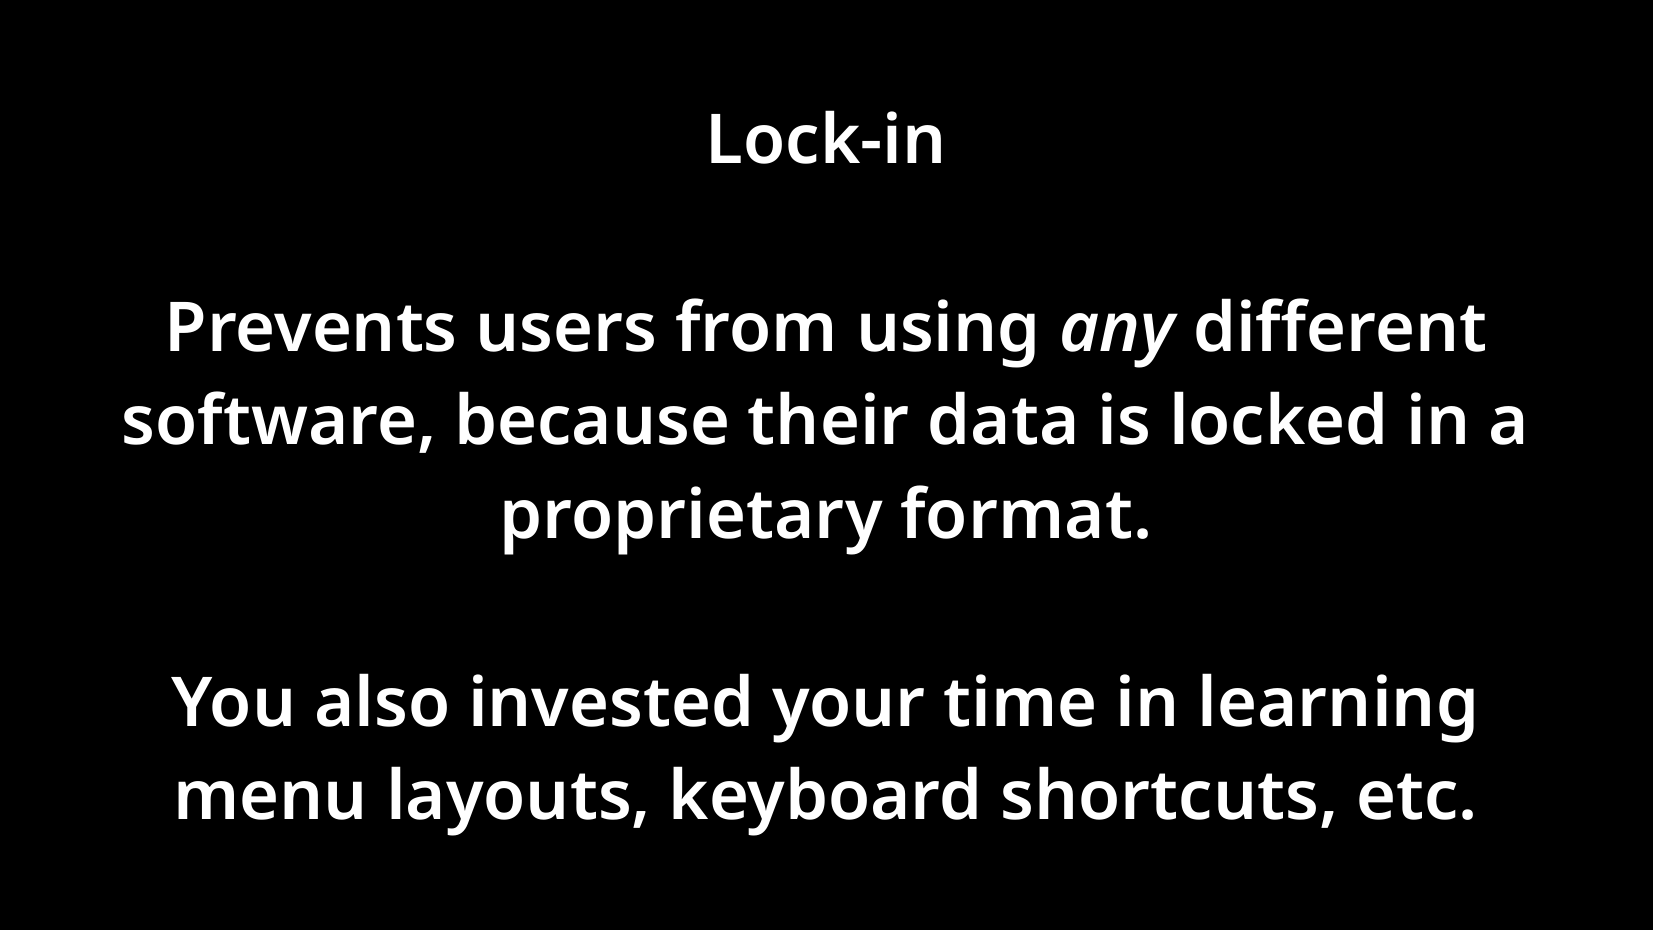

# Lock-in Prevents users from using any different software, because their data is locked in a proprietary format. You also invested your time in learning menu layouts, keyboard shortcuts, etc.